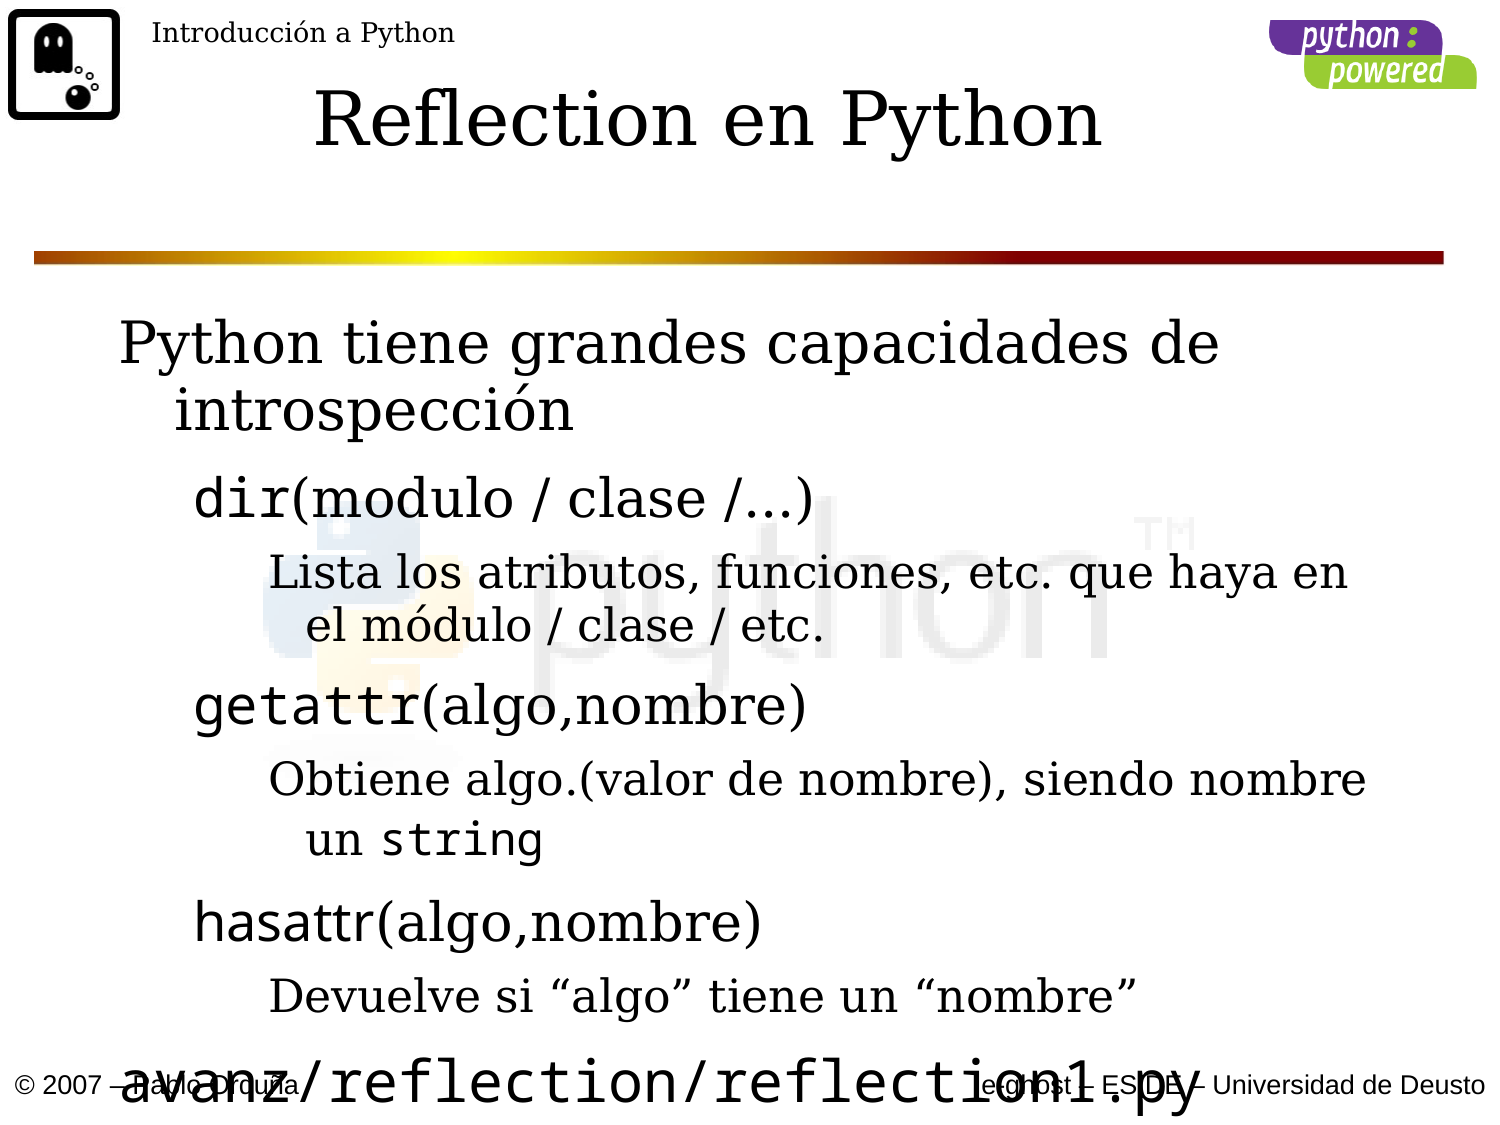

# Reflection en Python
Python tiene grandes capacidades de introspección
dir(modulo / clase /...)
Lista los atributos, funciones, etc. que haya en el módulo / clase / etc.
getattr(algo,nombre)
Obtiene algo.(valor de nombre), siendo nombre un string
hasattr(algo,nombre)
Devuelve si “algo” tiene un “nombre”
avanz/reflection/reflection1.py